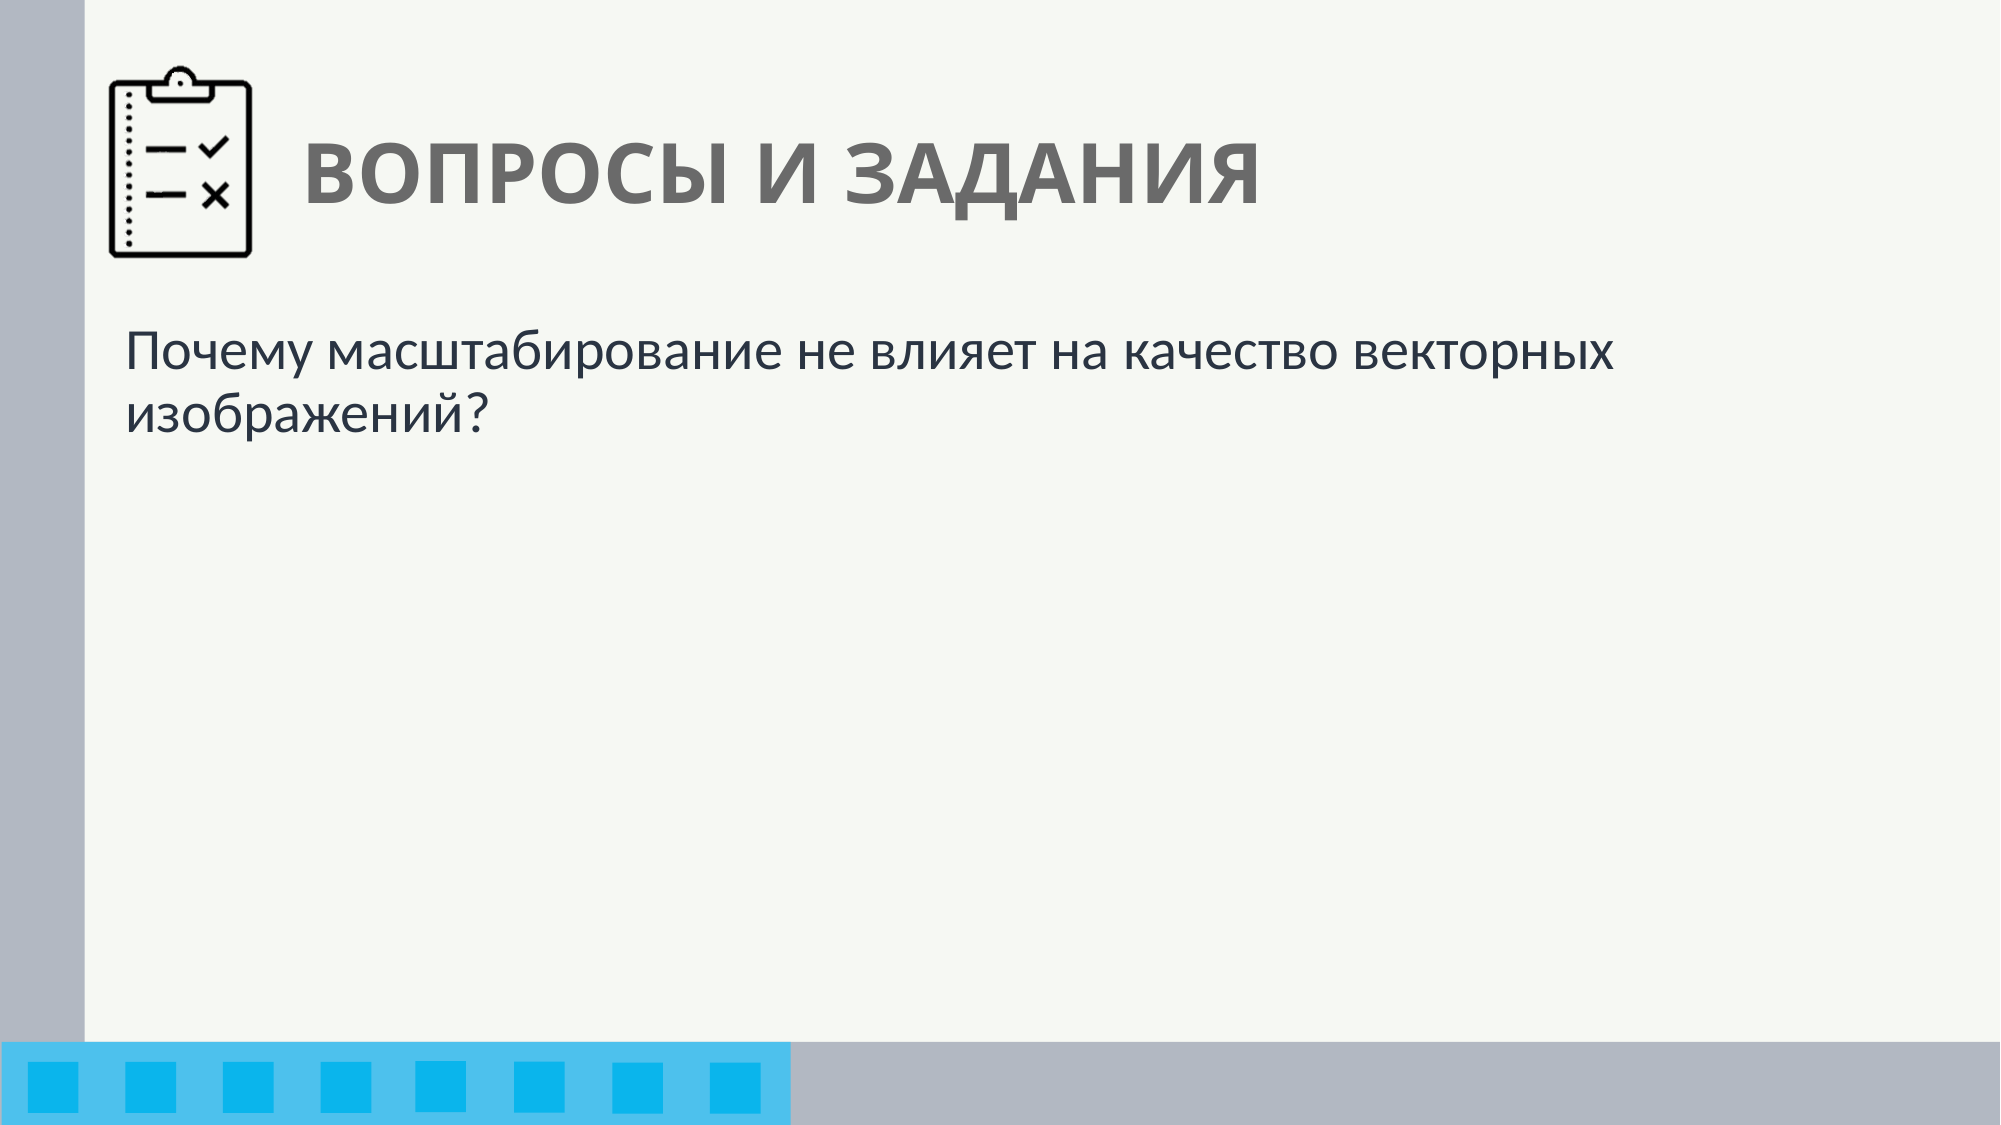

# ВОПРОСЫ И ЗАДАНИЯ
Почему масштабирование не влияет на качество векторных изображений?